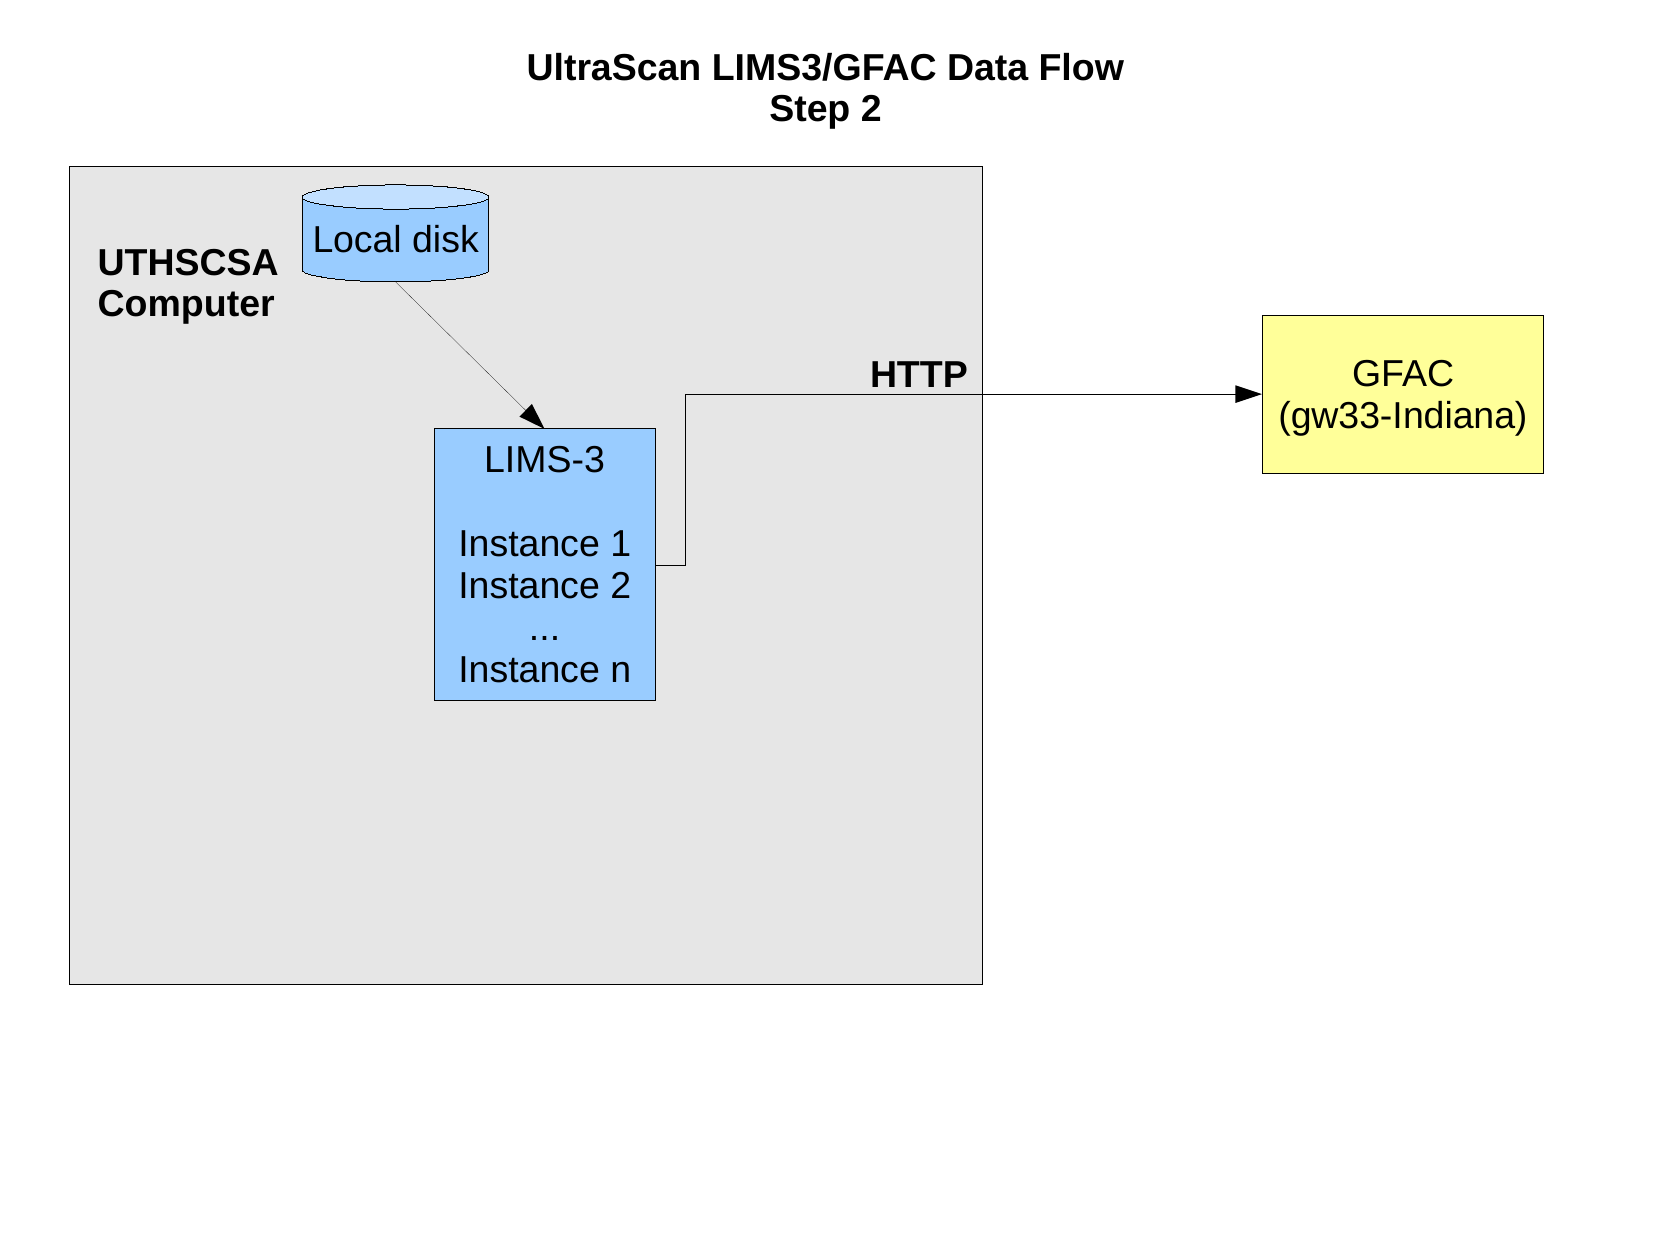

UltraScan LIMS3/GFAC Data Flow
Step 2
Local disk
UTHSCSA
Computer
GFAC
(gw33-Indiana)
HTTP
LIMS-3
Instance 1
Instance 2
...
Instance n